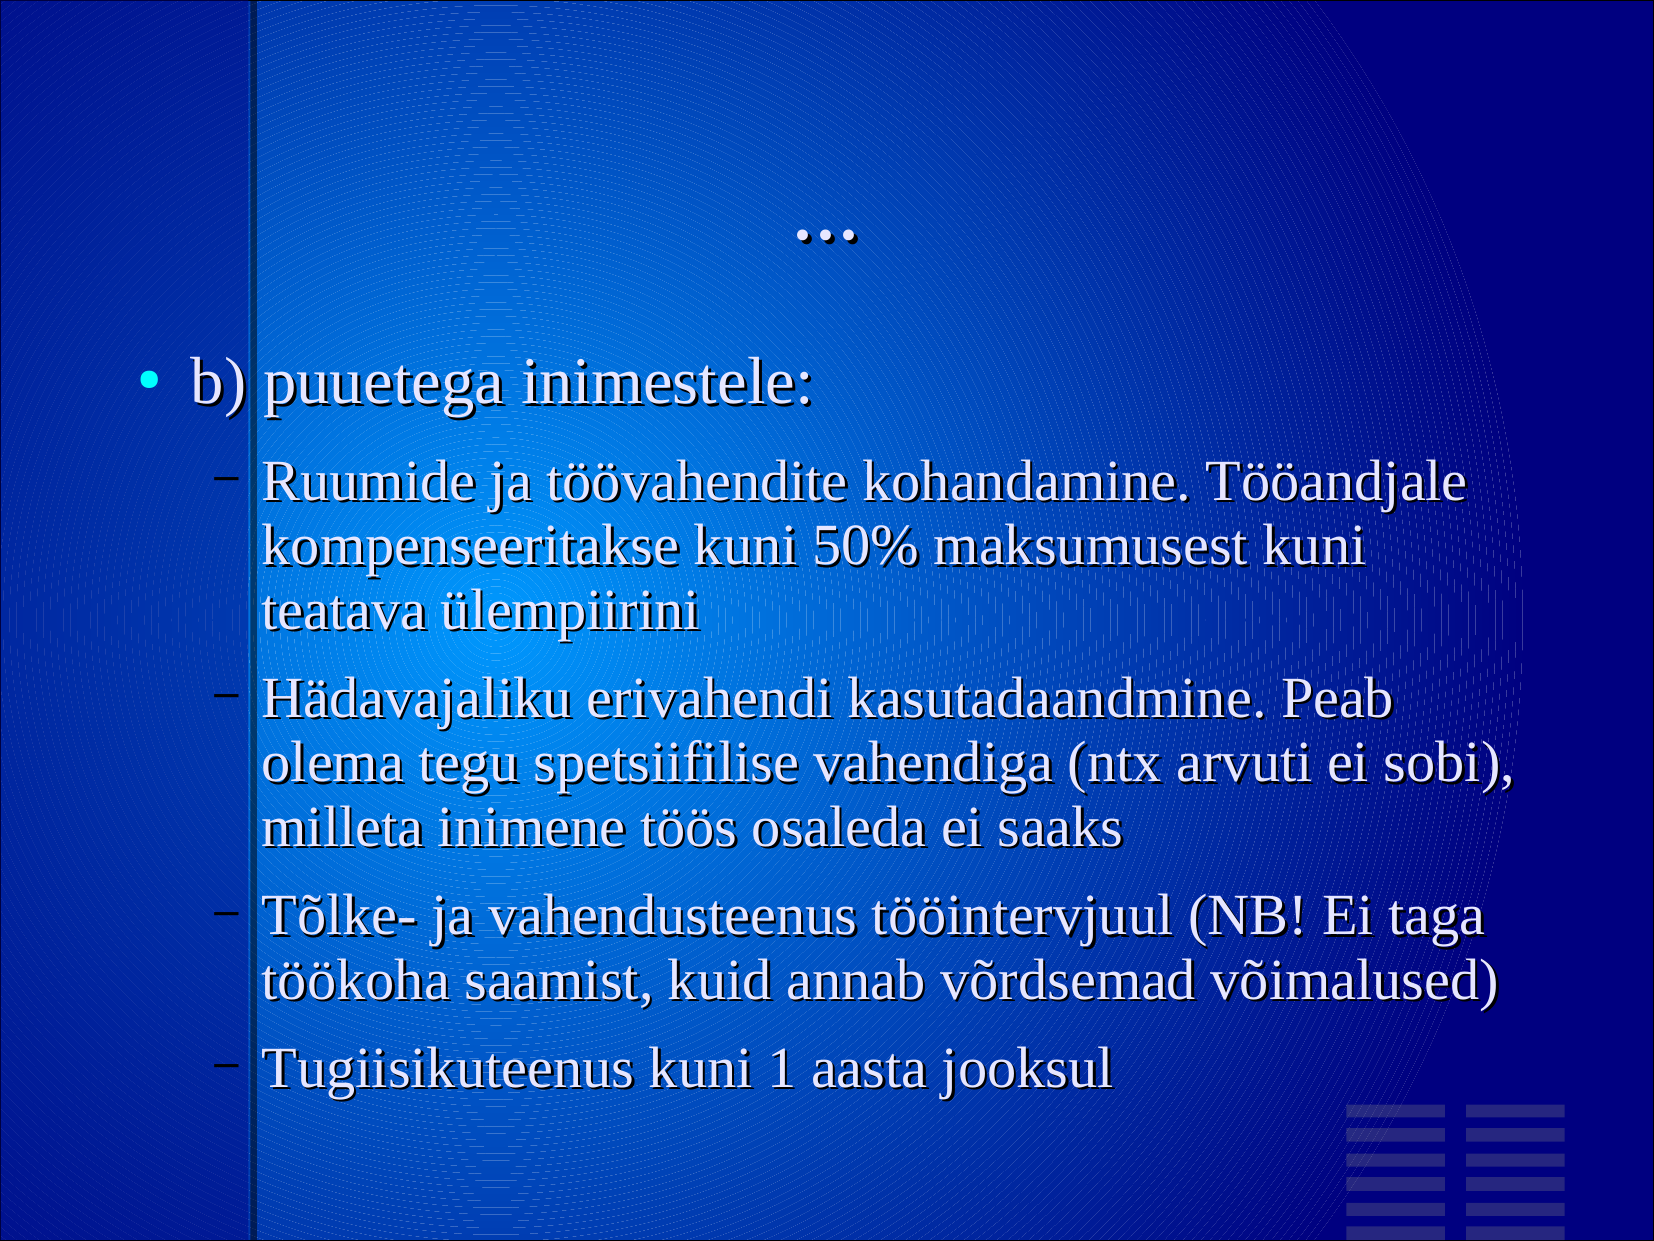

# ...
b) puuetega inimestele:
Ruumide ja töövahendite kohandamine. Tööandjale kompenseeritakse kuni 50% maksumusest kuni teatava ülempiirini
Hädavajaliku erivahendi kasutadaandmine. Peab olema tegu spetsiifilise vahendiga (ntx arvuti ei sobi), milleta inimene töös osaleda ei saaks
Tõlke- ja vahendusteenus tööintervjuul (NB! Ei taga töökoha saamist, kuid annab võrdsemad võimalused)
Tugiisikuteenus kuni 1 aasta jooksul